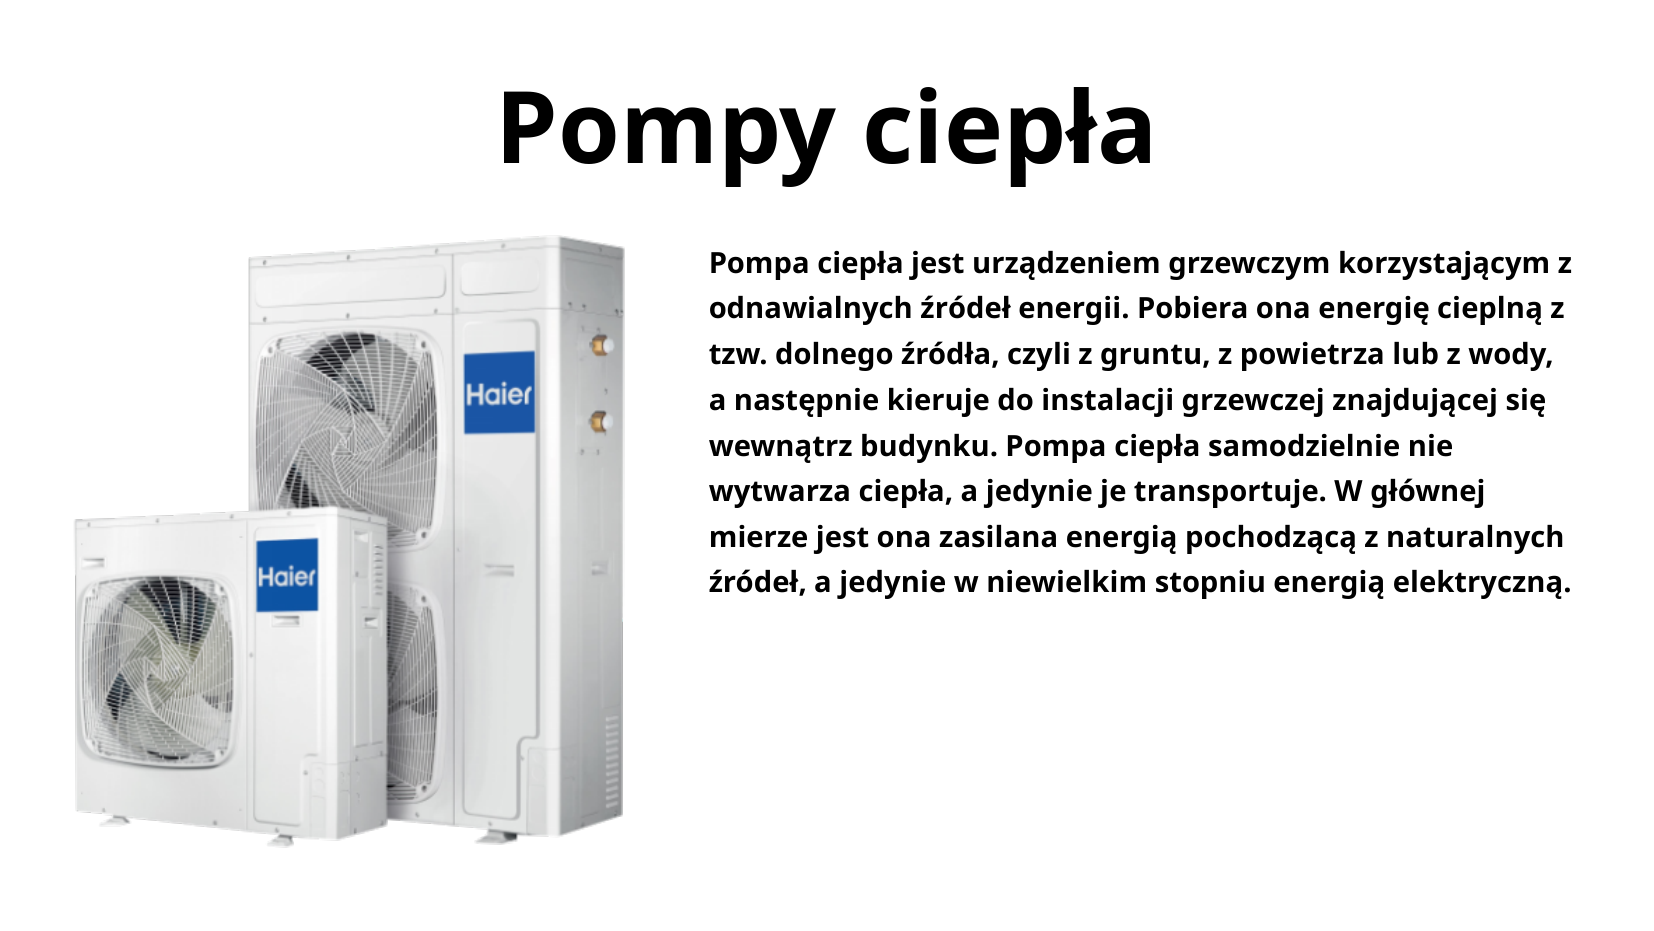

# Pompy ciepła
Pompa ciepła jest urządzeniem grzewczym korzystającym z odnawialnych źródeł energii. Pobiera ona energię cieplną z tzw. dolnego źródła, czyli z gruntu, z powietrza lub z wody, a następnie kieruje do instalacji grzewczej znajdującej się wewnątrz budynku. Pompa ciepła samodzielnie nie wytwarza ciepła, a jedynie je transportuje. W głównej mierze jest ona zasilana energią pochodzącą z naturalnych źródeł, a jedynie w niewielkim stopniu energią elektryczną.